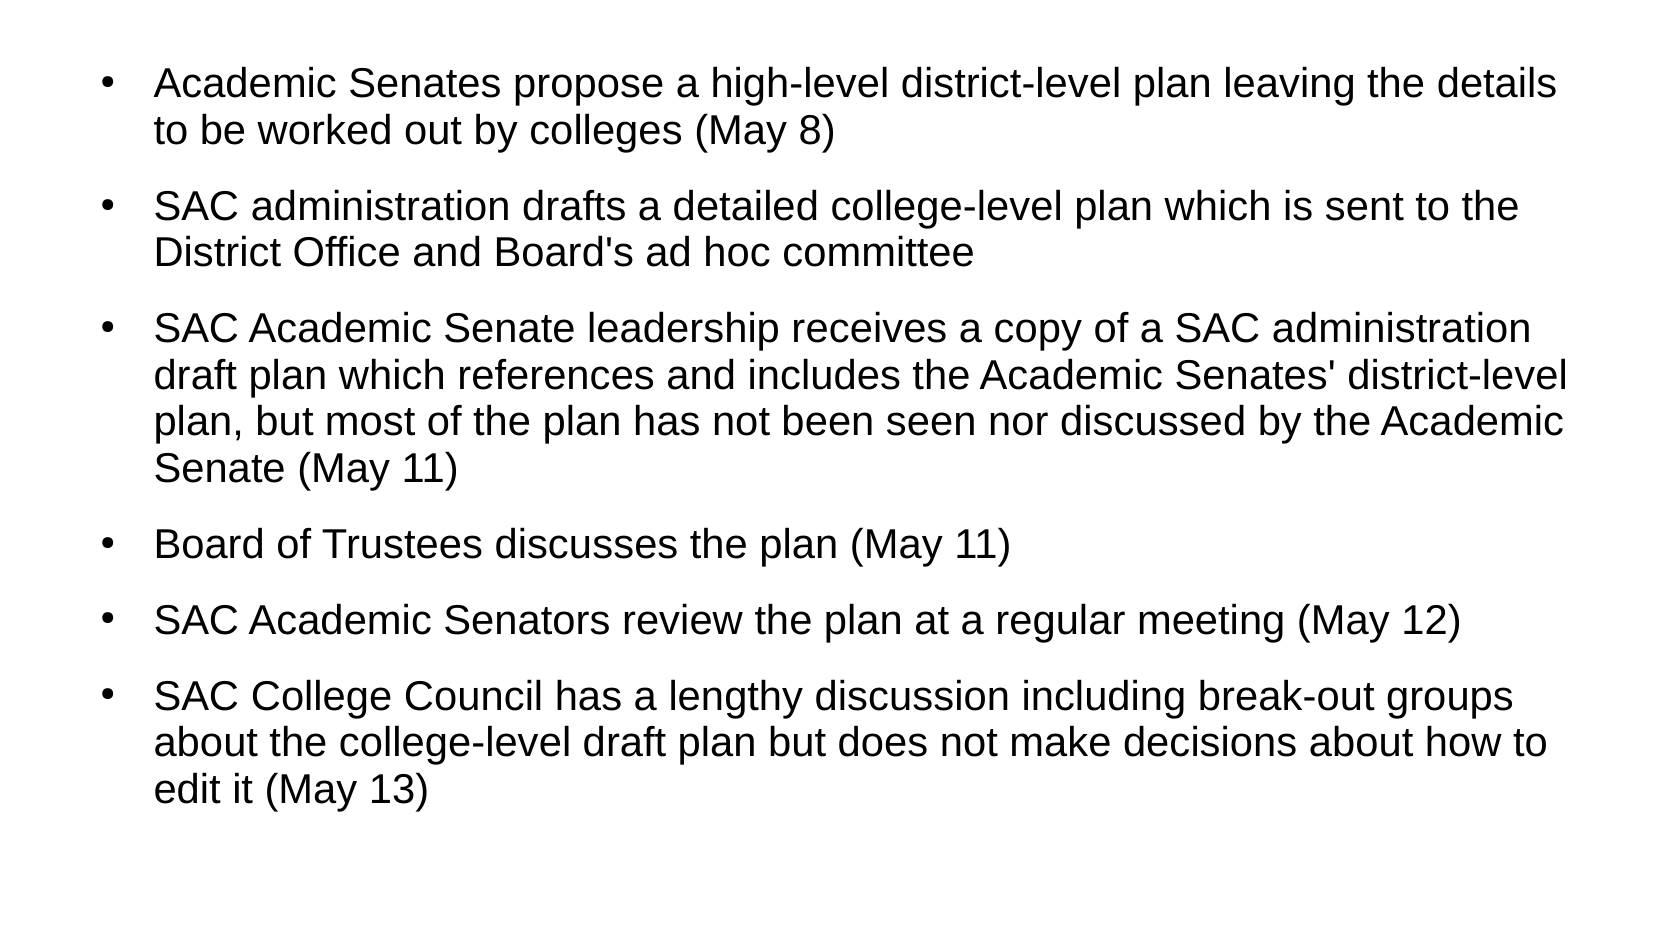

# Academic Senates propose a high-level district-level plan leaving the details to be worked out by colleges (May 8)
SAC administration drafts a detailed college-level plan which is sent to the District Office and Board's ad hoc committee
SAC Academic Senate leadership receives a copy of a SAC administration draft plan which references and includes the Academic Senates' district-level plan, but most of the plan has not been seen nor discussed by the Academic Senate (May 11)
Board of Trustees discusses the plan (May 11)
SAC Academic Senators review the plan at a regular meeting (May 12)
SAC College Council has a lengthy discussion including break-out groups about the college-level draft plan but does not make decisions about how to edit it (May 13)